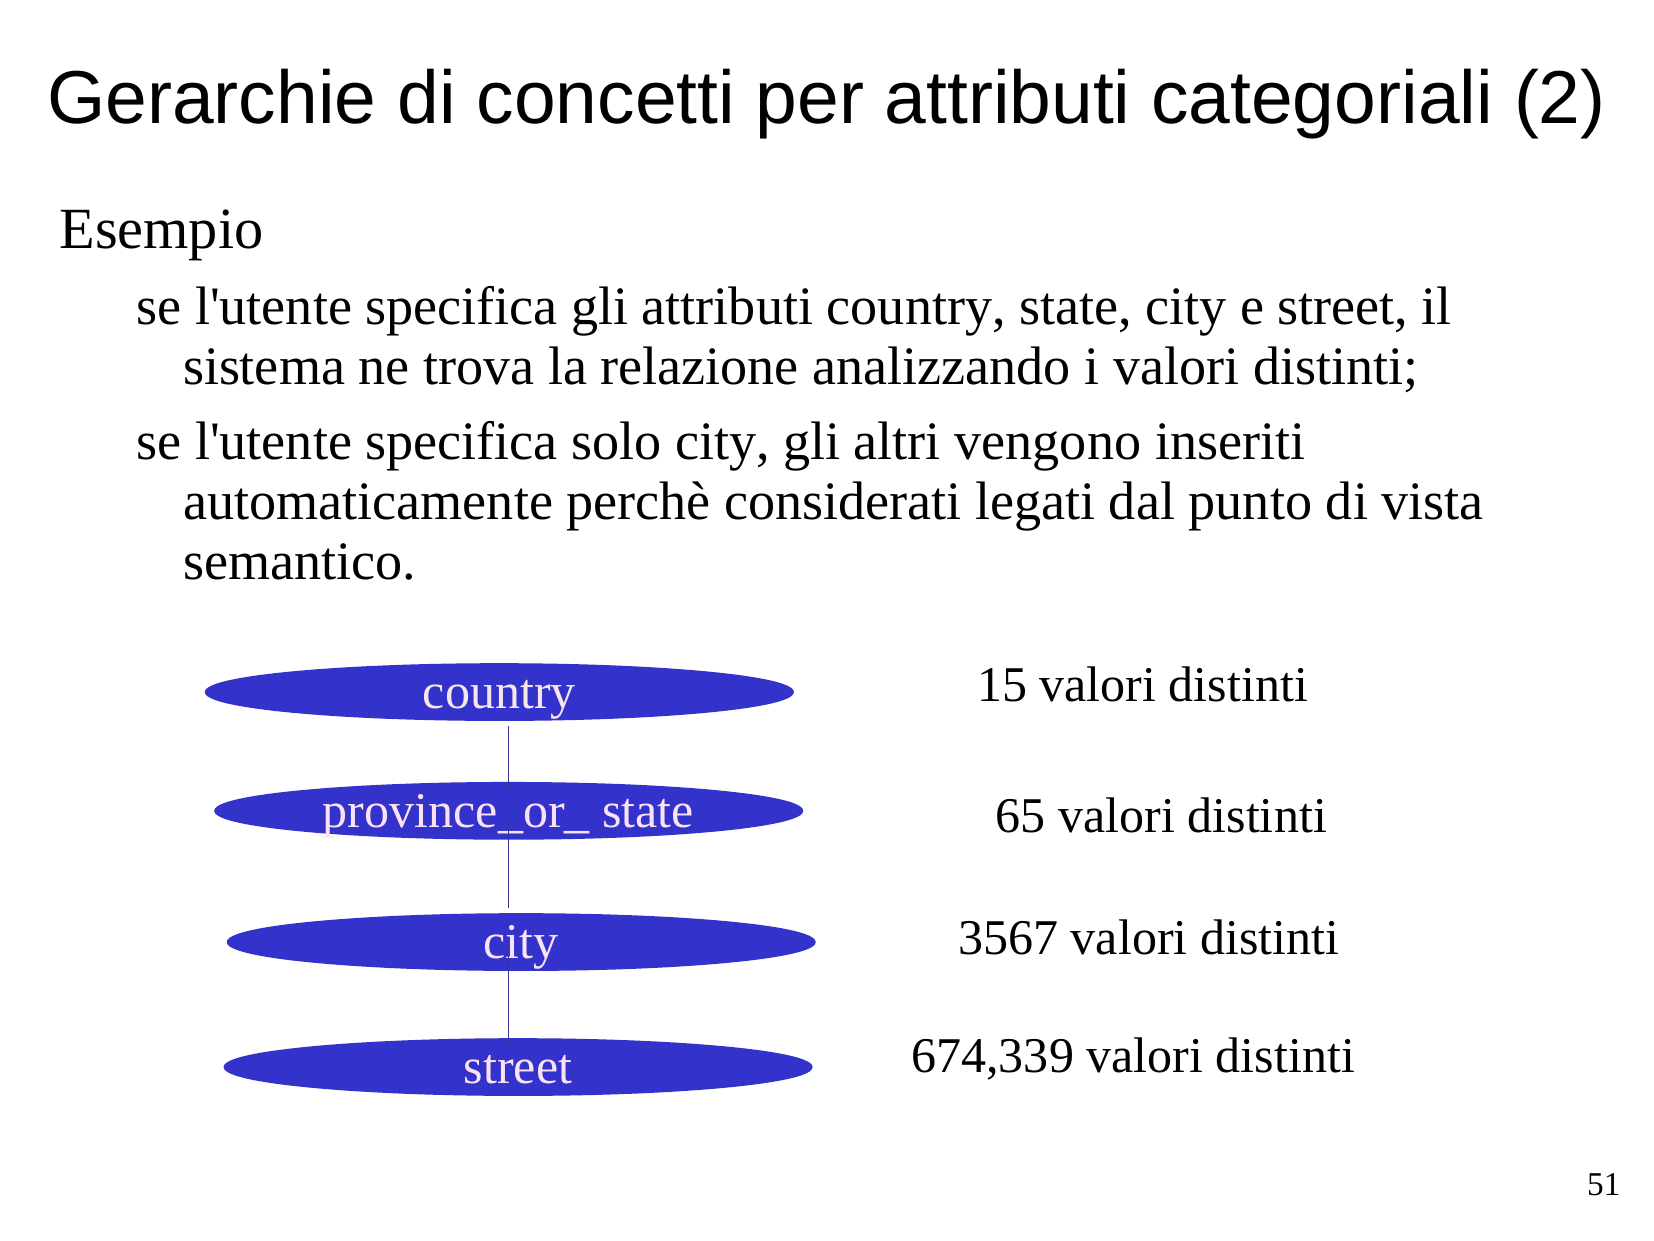

# Gerarchie di concetti per attributi categoriali (2)
Esempio
se l'utente specifica gli attributi country, state, city e street, il sistema ne trova la relazione analizzando i valori distinti;
se l'utente specifica solo city, gli altri vengono inseriti automaticamente perchè considerati legati dal punto di vista semantico.
15 valori distinti
country
65 valori distinti
province_or_ state
3567 valori distinti
city
674,339 valori distinti
street